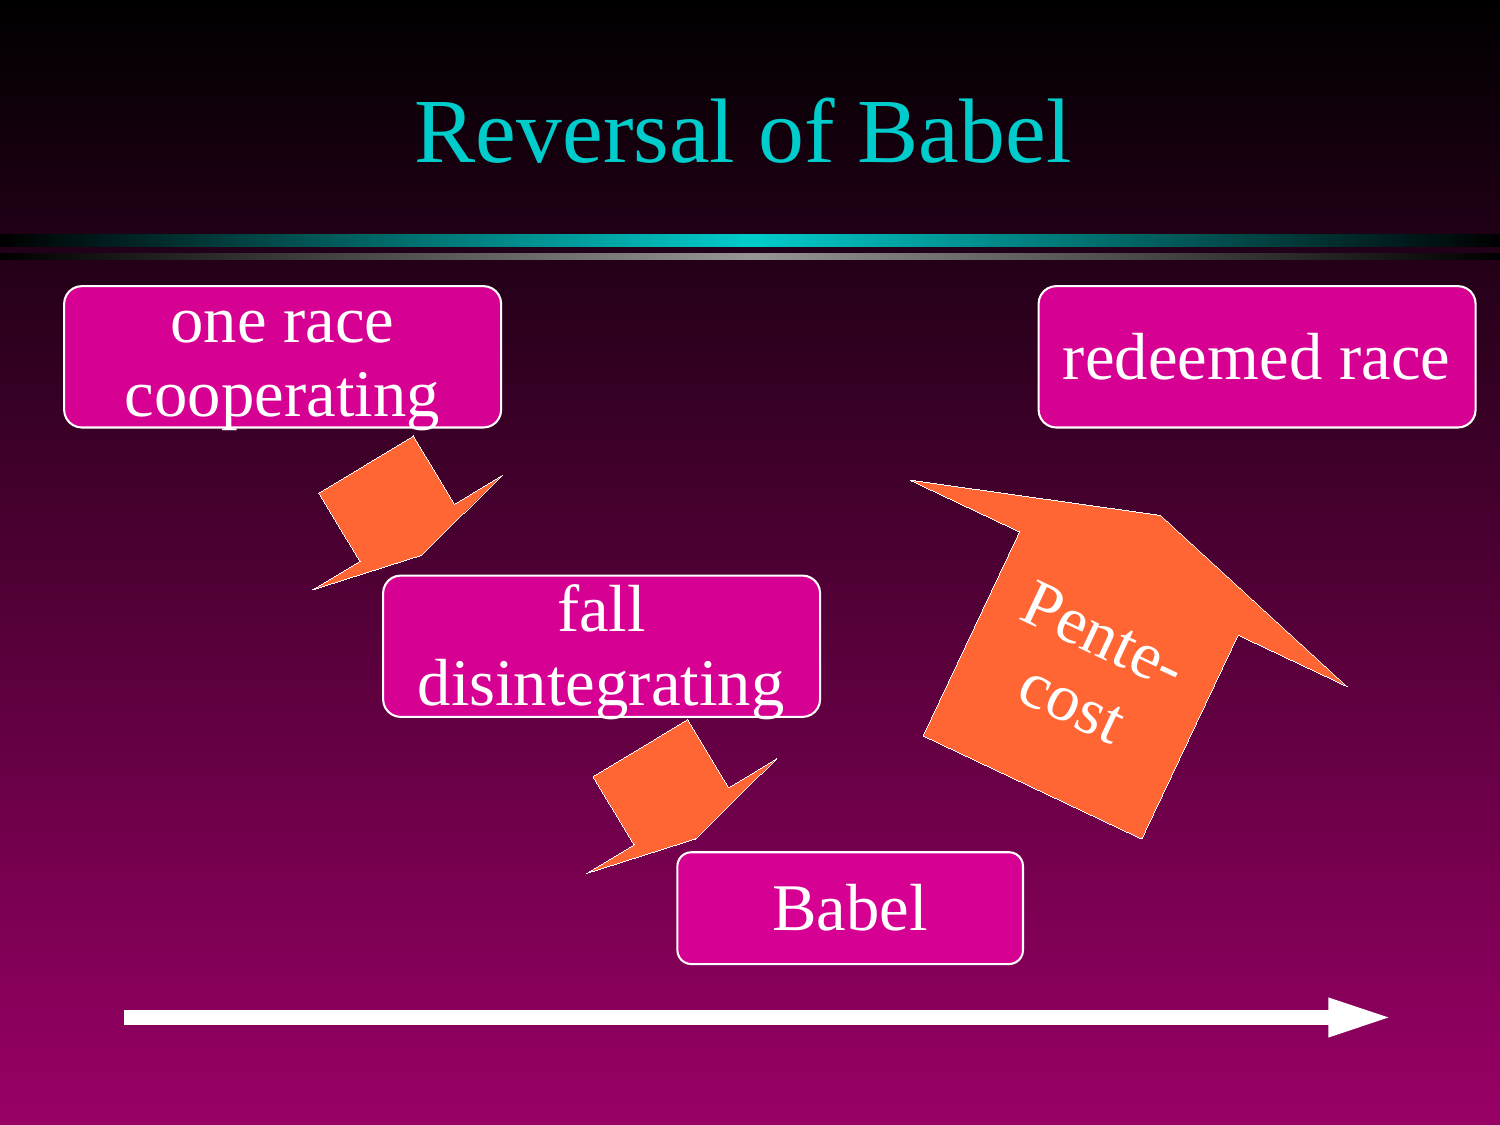

# Reversal of Babel
one race
cooperating
redeemed race
fall
disintegrating
Pente-
cost
Babel